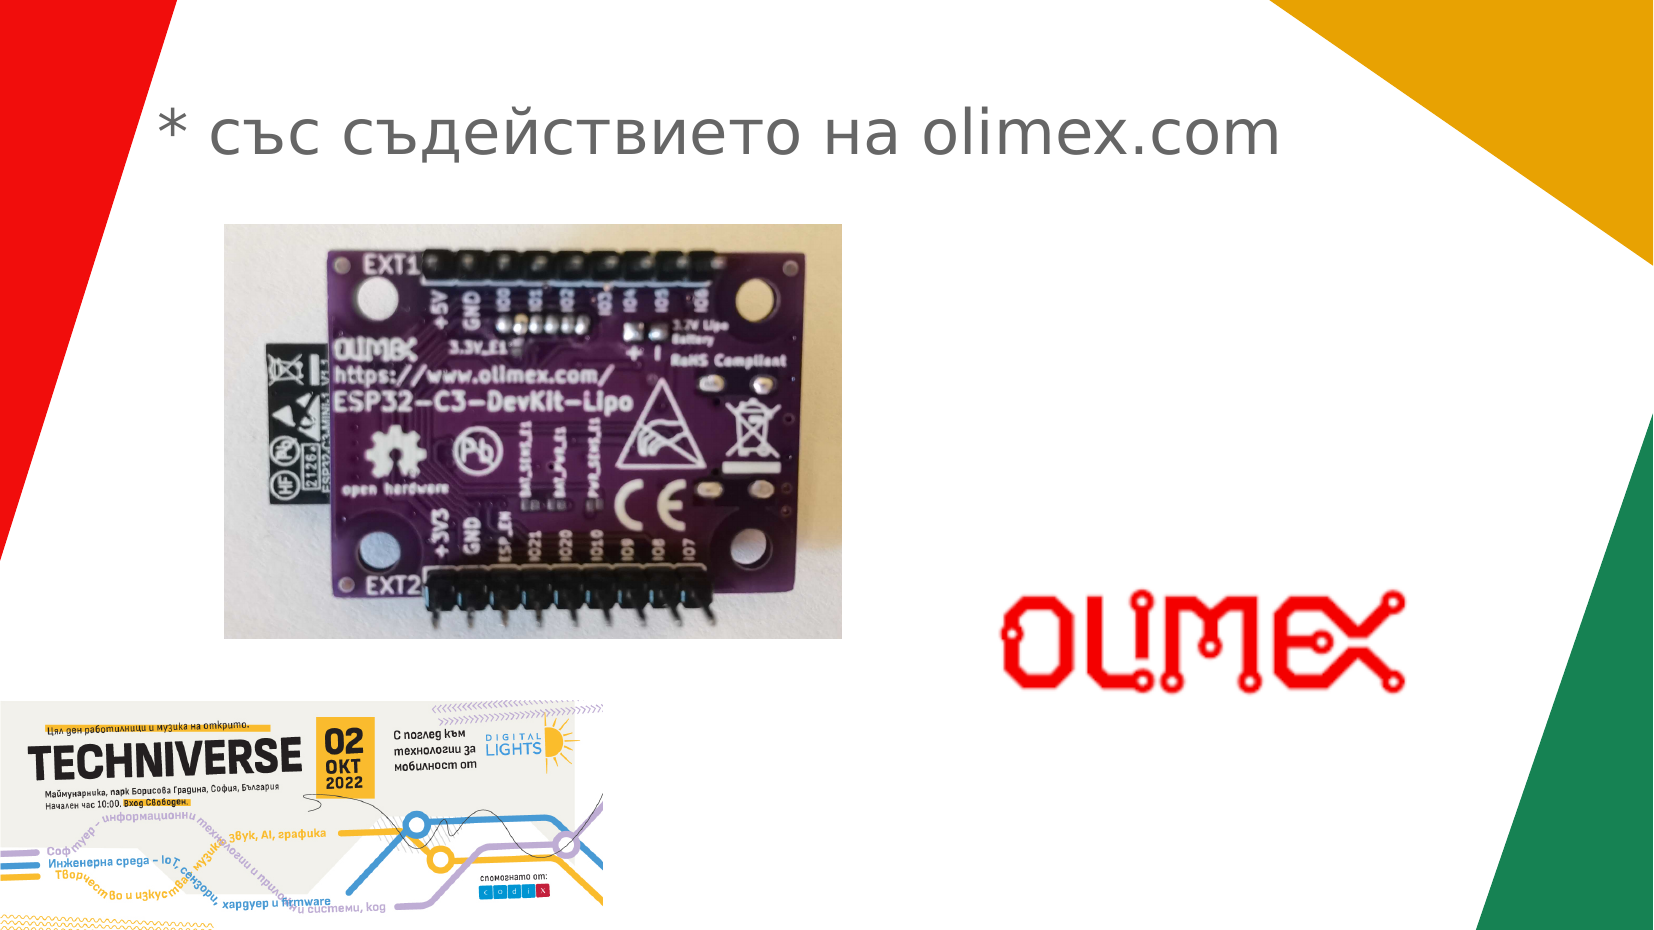

# * със съдействието на olimex.com
2